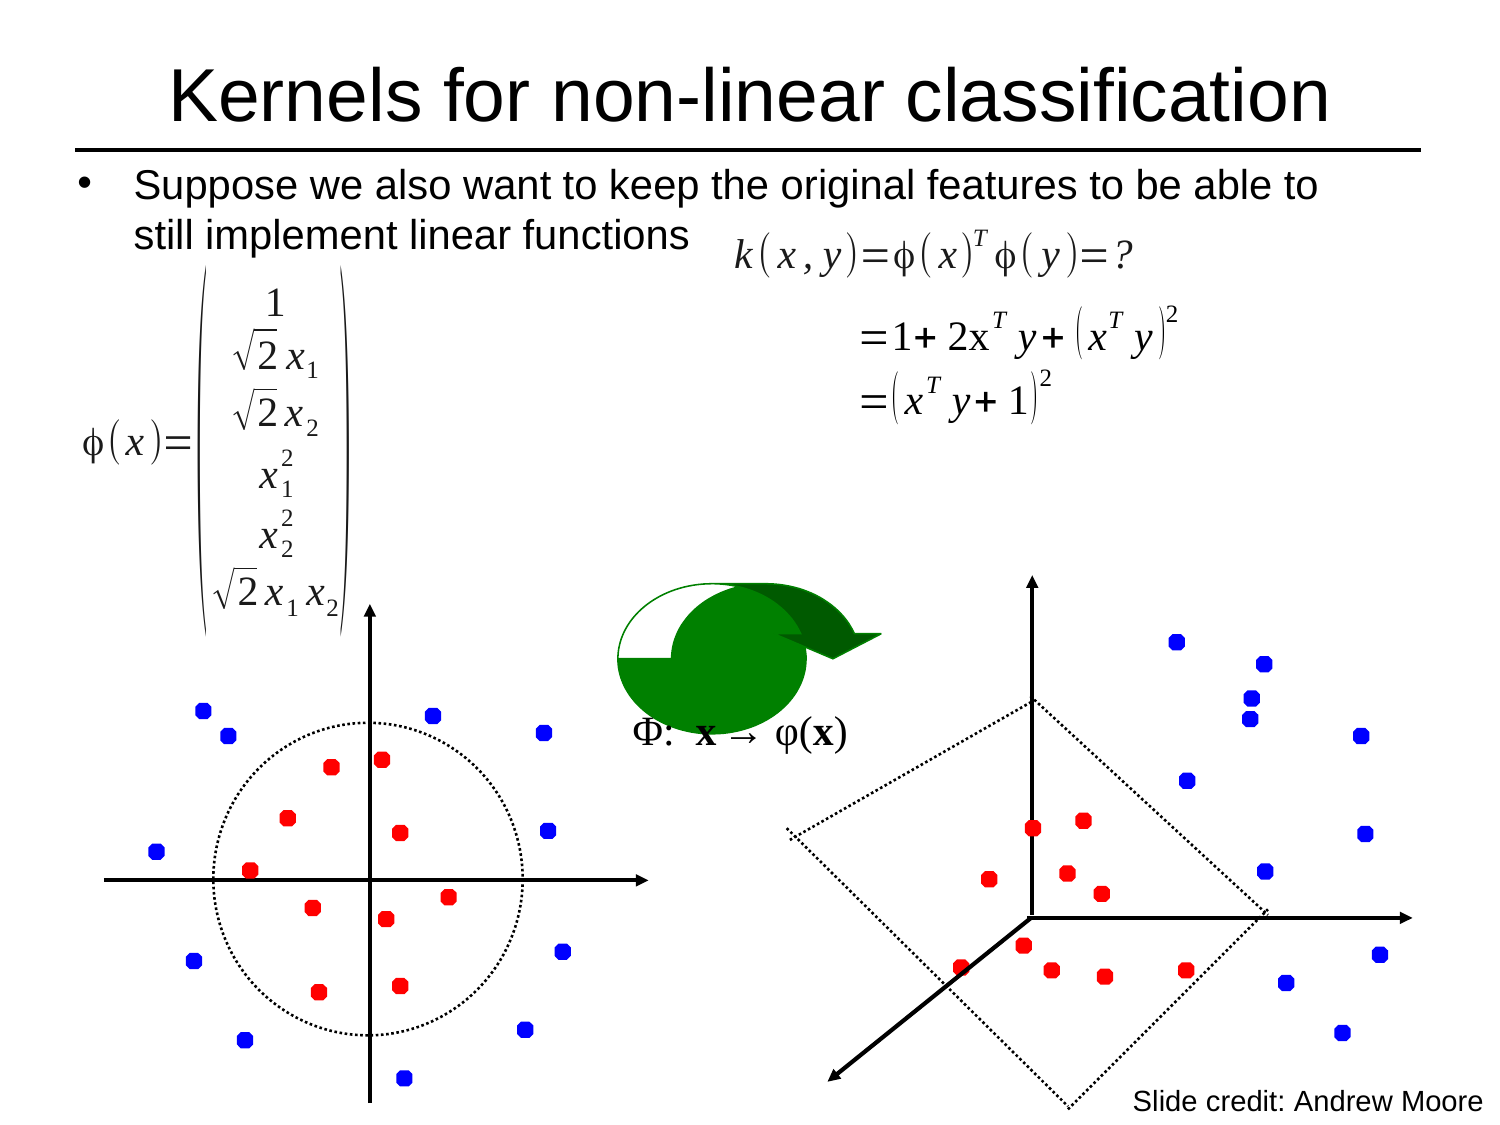

# Kernels for non-linear classification
Suppose we also want to keep the original features to be able to still implement linear functions
Φ: x → φ(x)
Slide credit: Andrew Moore